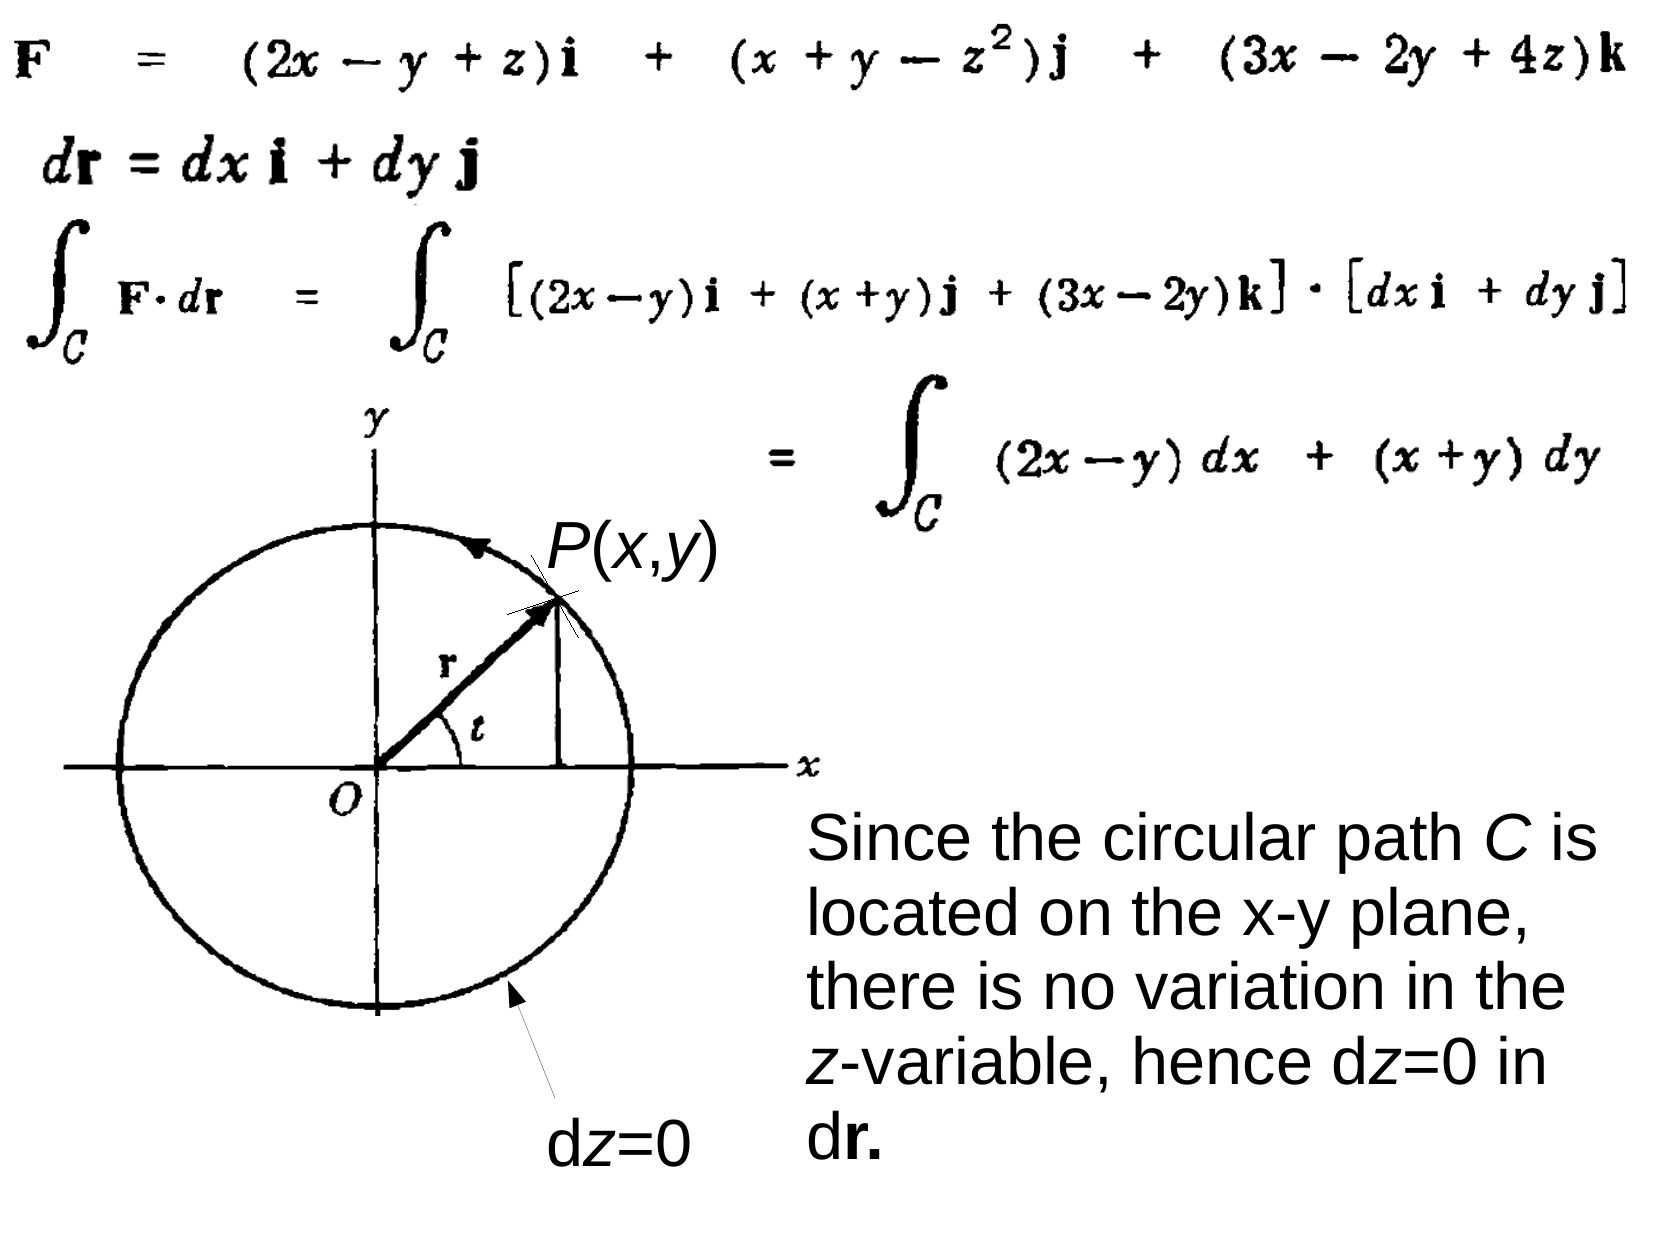

P(x,y)
Since the circular path C is located on the x-y plane, there is no variation in the z-variable, hence dz=0 in dr.
dz=0